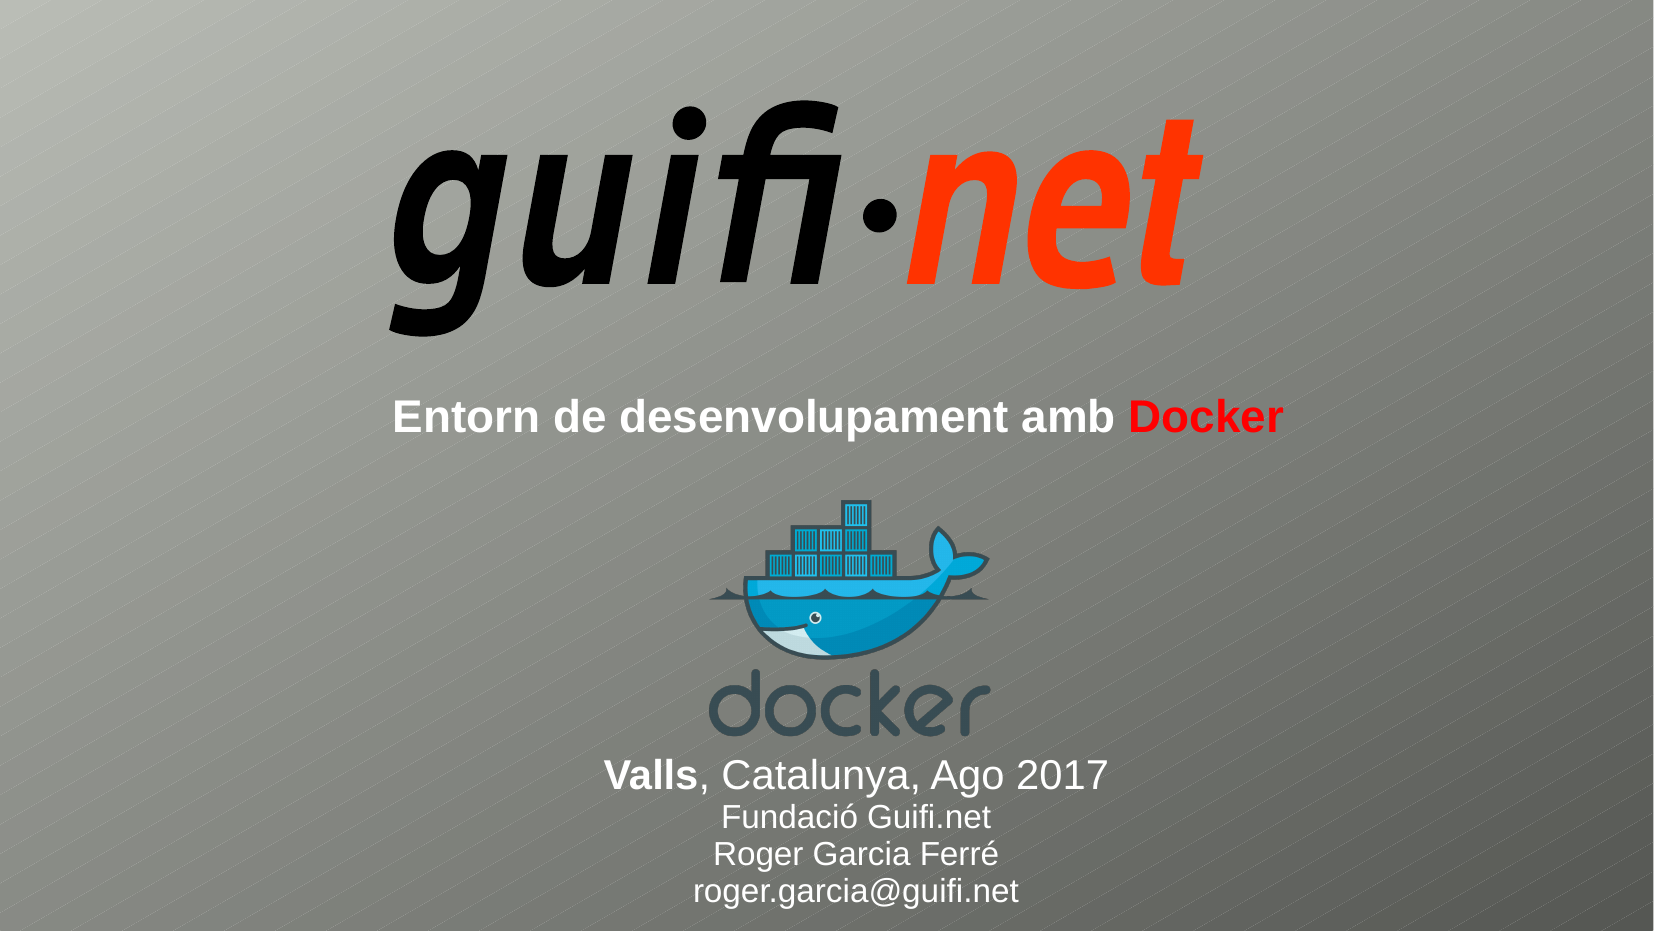

# Entorn de desenvolupament amb Docker
Valls, Catalunya, Ago 2017
Fundació Guifi.net
Roger Garcia Ferré
roger.garcia@guifi.net